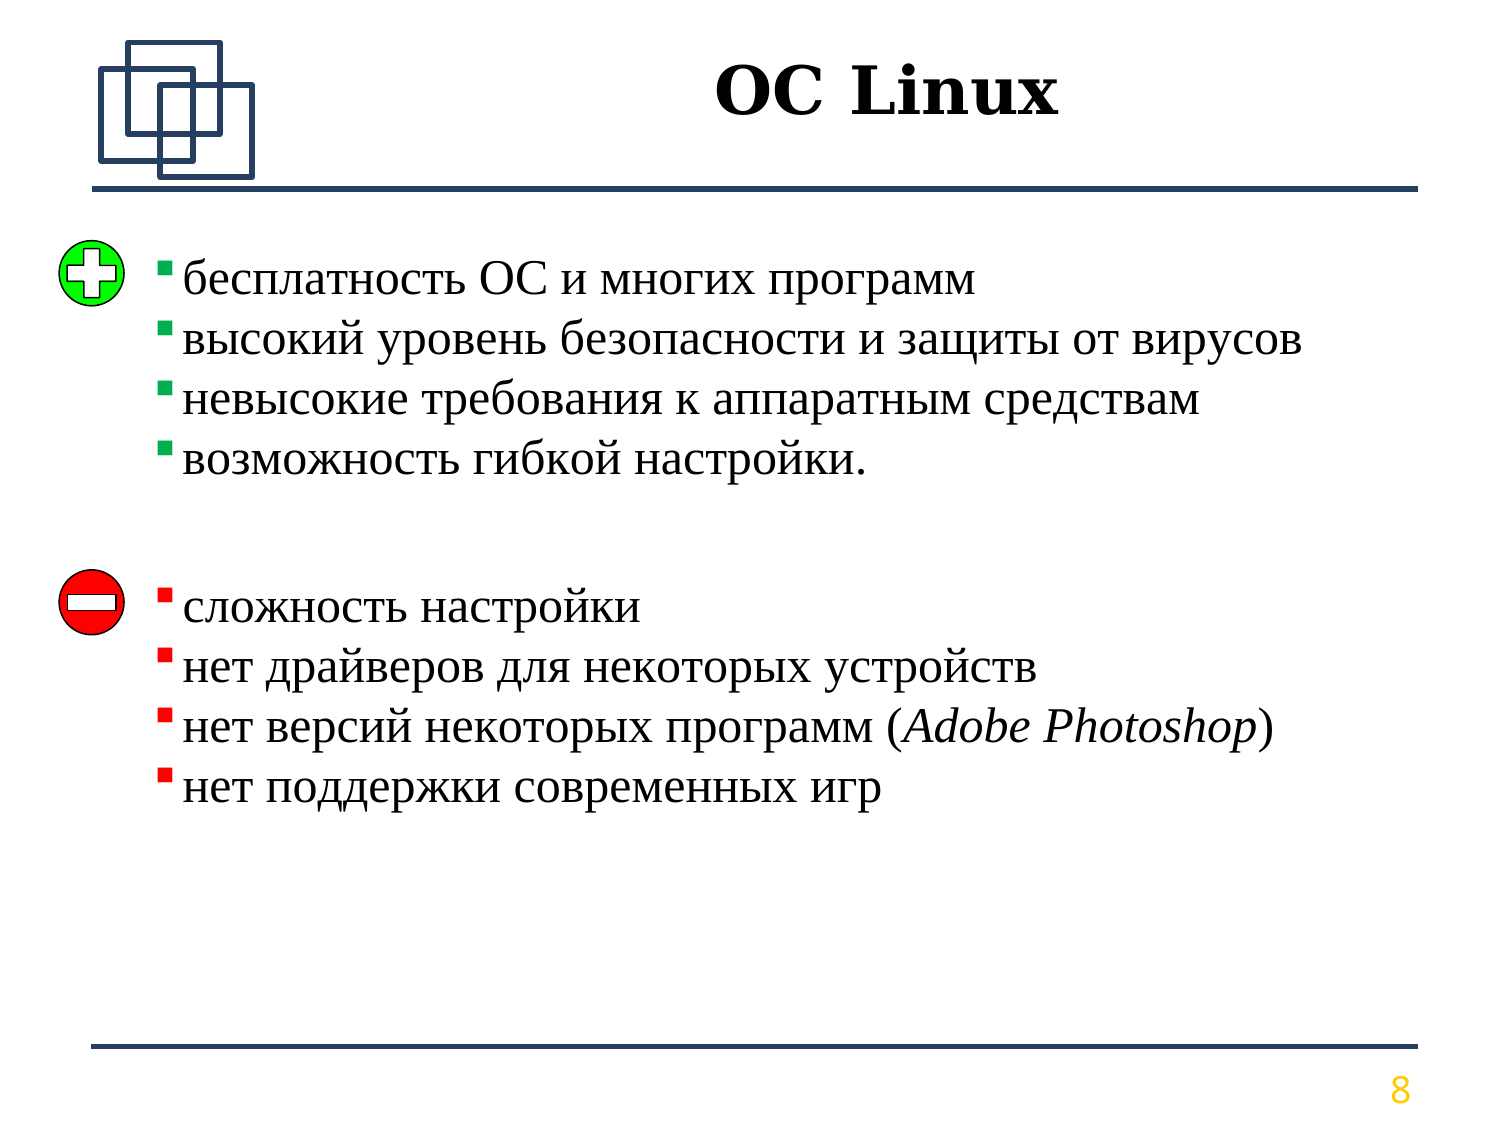

# ОС Linux
бесплатность ОС и многих программ
высокий уровень безопасности и защиты от вирусов
невысокие требования к аппаратным средствам
возможность гибкой настройки.
сложность настройки
нет драйверов для некоторых устройств
нет версий некоторых программ (Adobe Photoshop)
нет поддержки современных игр